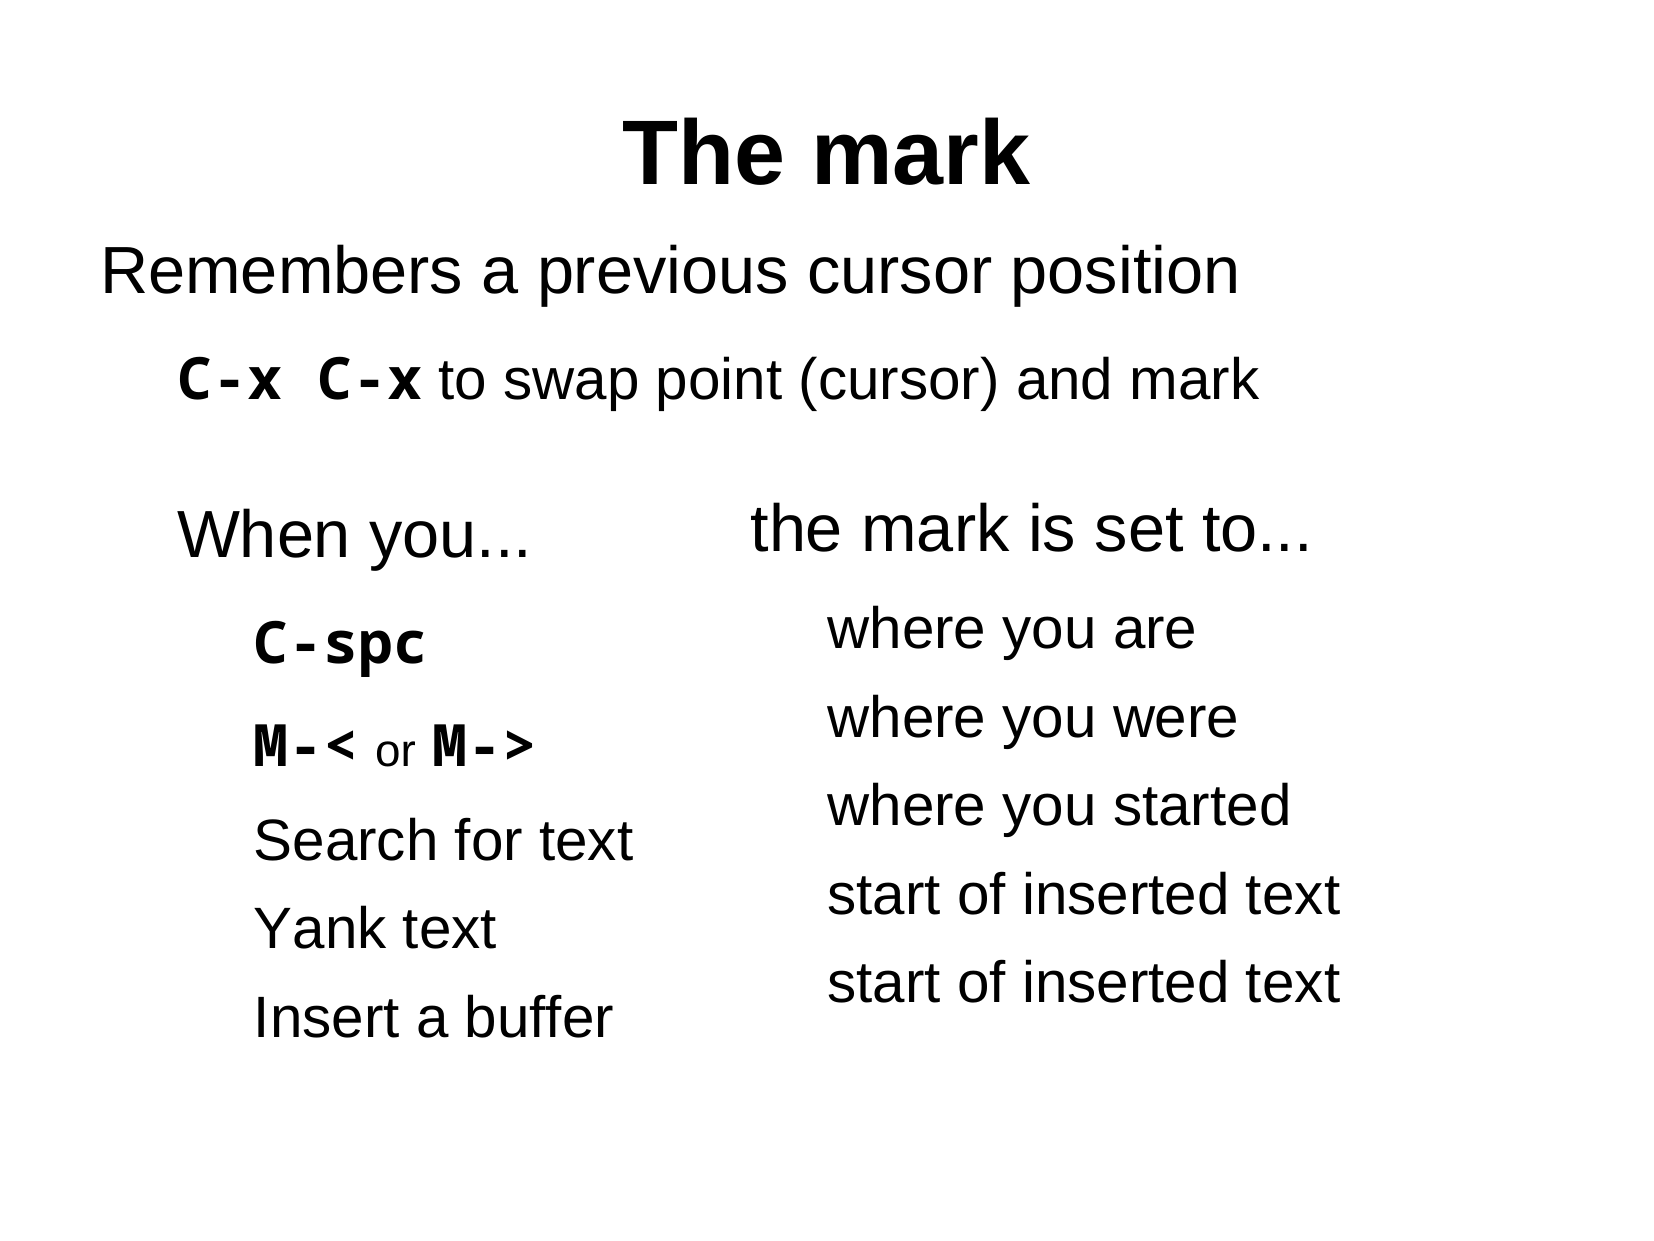

# The mark
Remembers a previous cursor position
C-x C-x to swap point (cursor) and mark
the mark is set to...
where you are
where you were
where you started
start of inserted text
start of inserted text
When you...
C-spc
M-< or M->
Search for text
Yank text
Insert a buffer